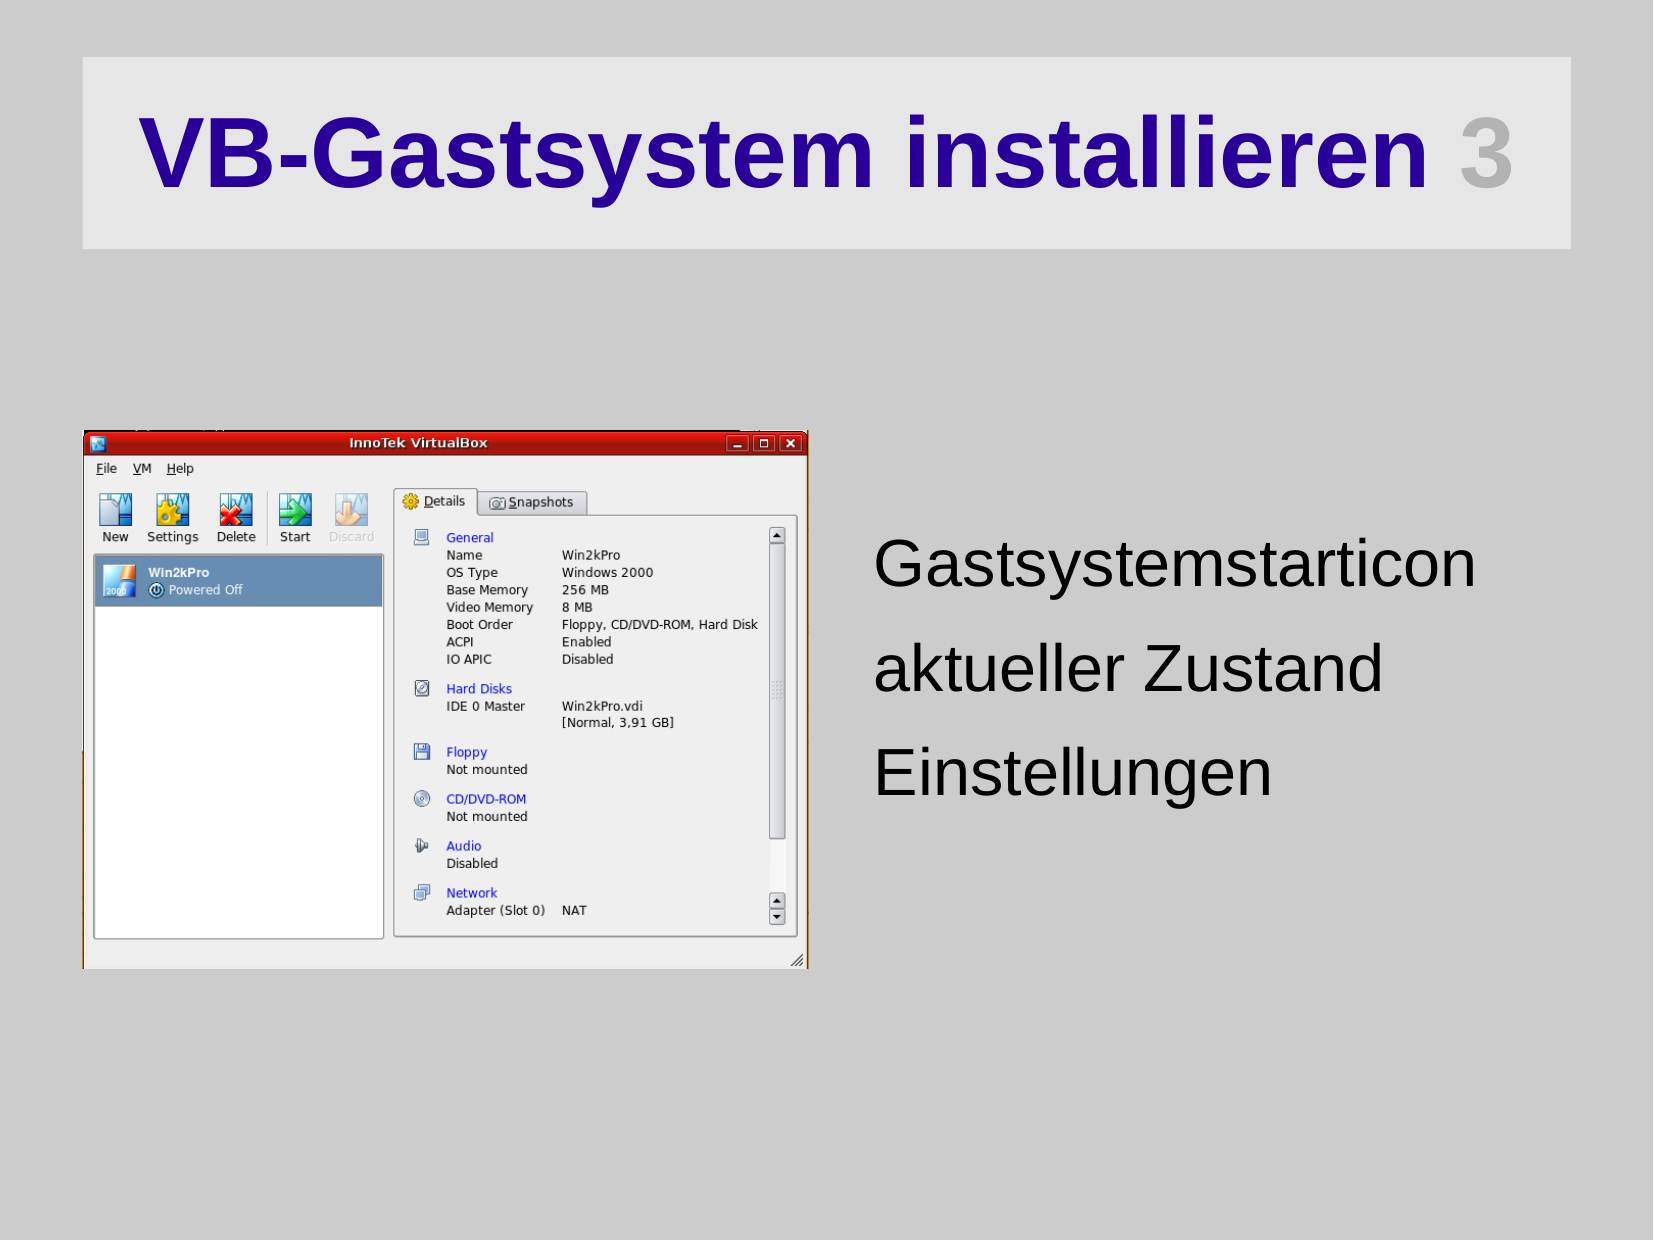

# VB-Gastsystem installieren 3
Gastsystemstarticon
aktueller Zustand
Einstellungen